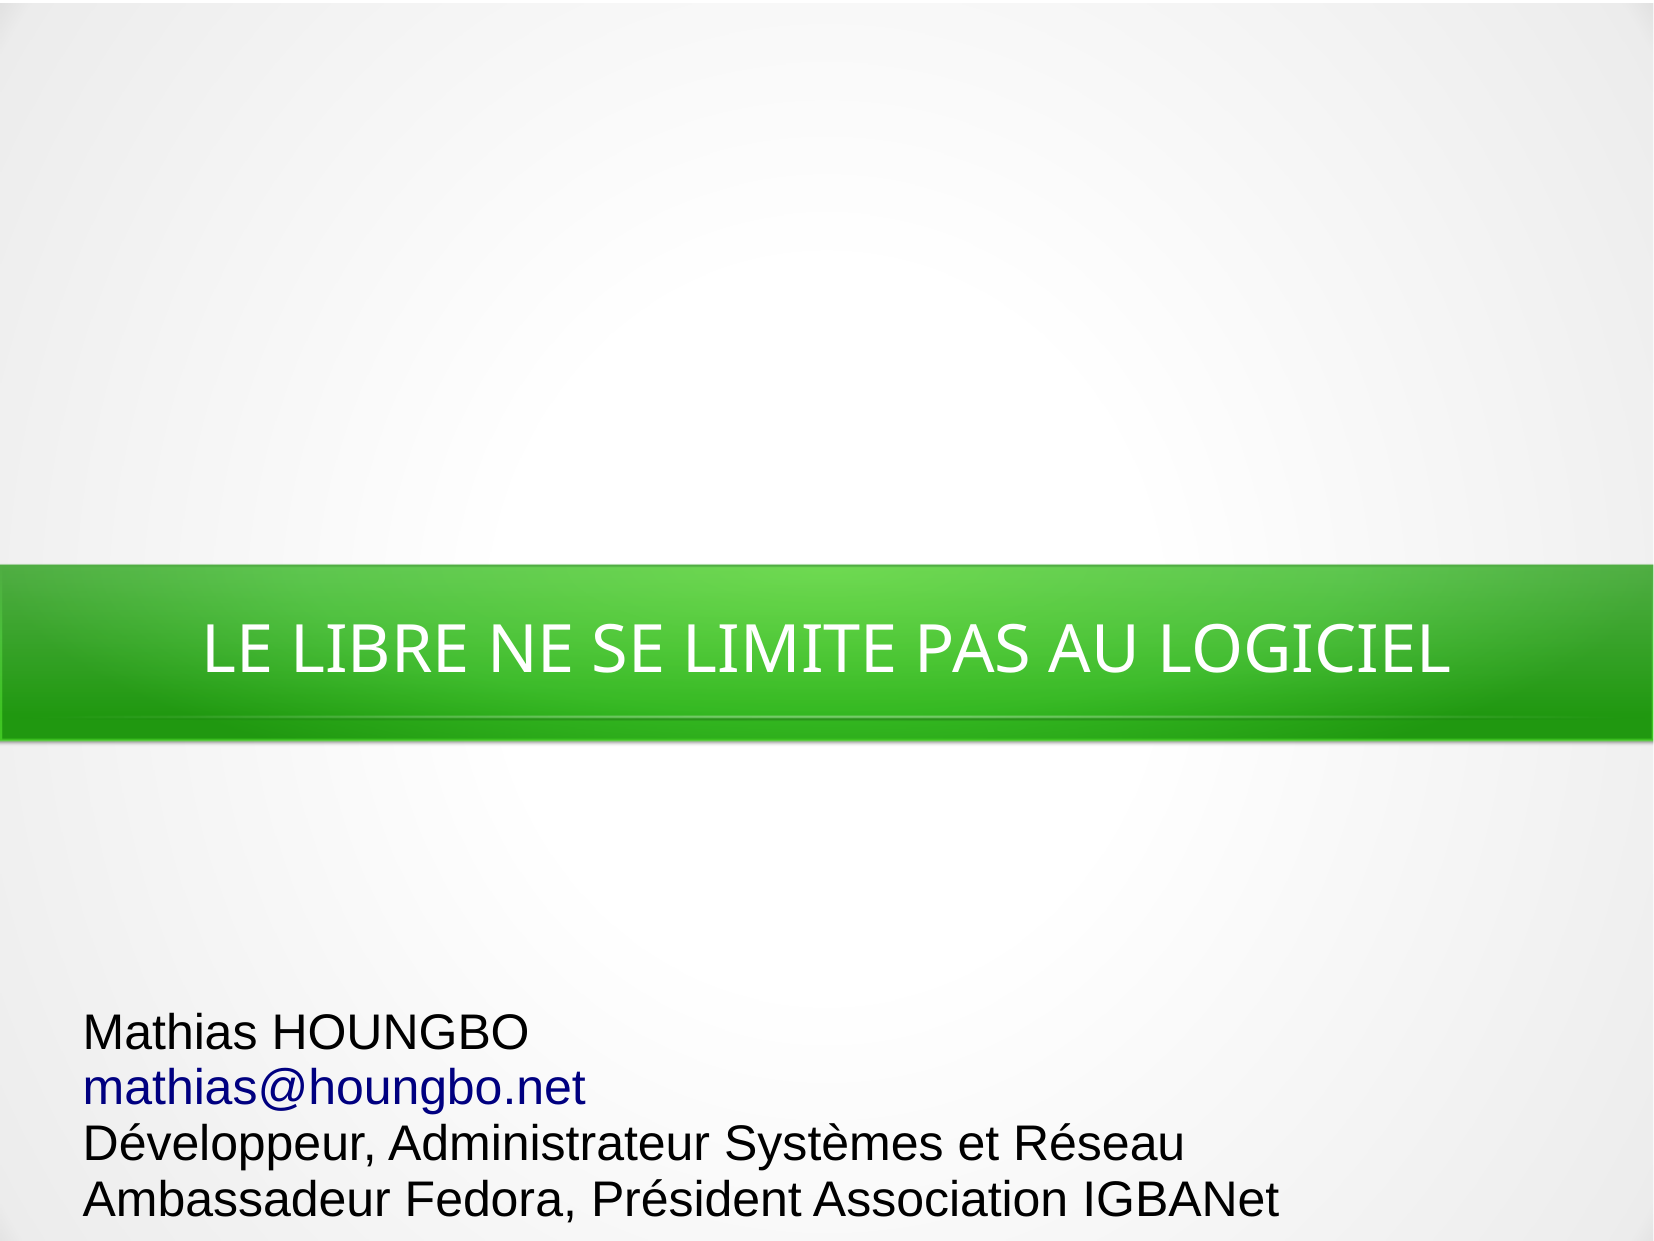

# LE LIBRE NE SE LIMITE PAS AU LOGICIEL
Mathias HOUNGBO
mathias@houngbo.net
Développeur, Administrateur Systèmes et Réseau
Ambassadeur Fedora, Président Association IGBANet